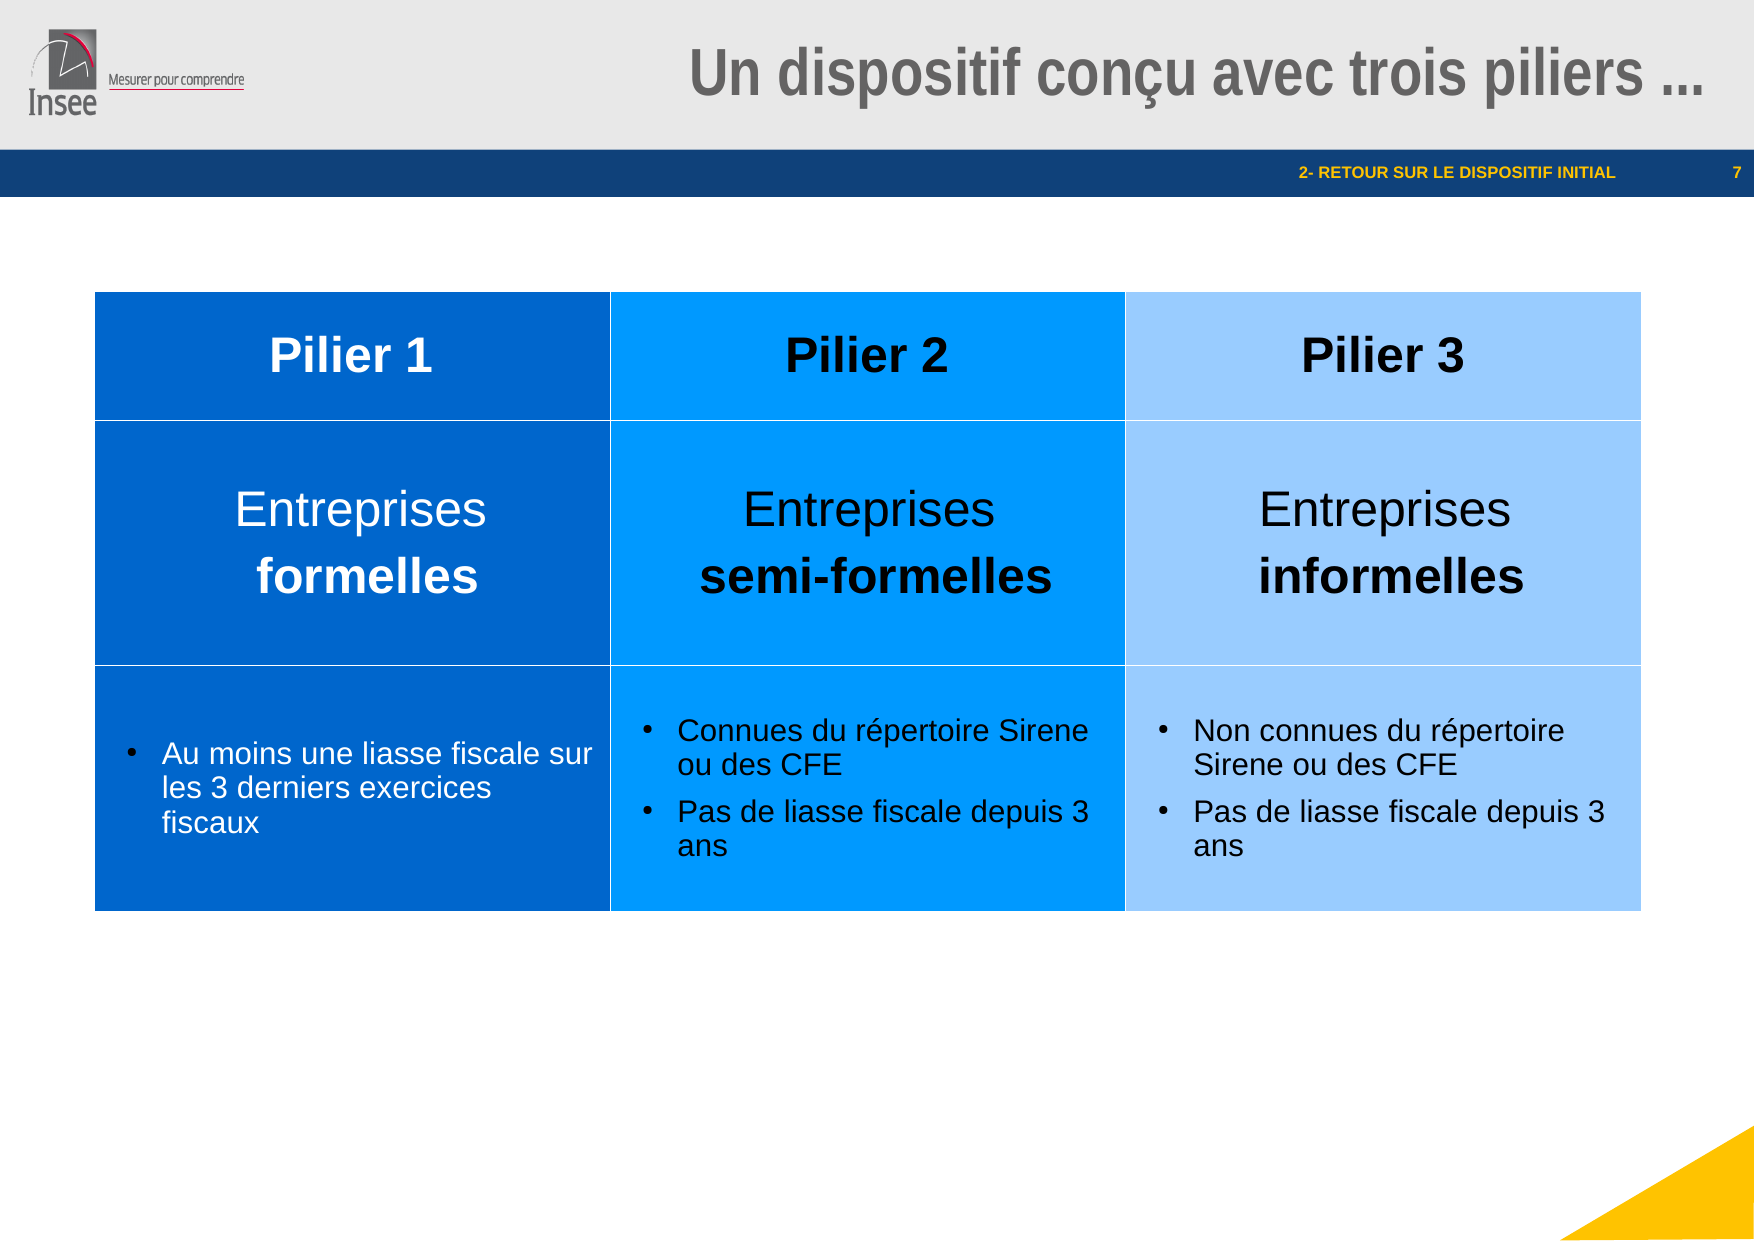

# Un dispositif conçu avec trois piliers ...
7
| Pilier 1 | Pilier 2 | Pilier 3 |
| --- | --- | --- |
| Entreprises formelles | Entreprises semi-formelles | Entreprises informelles |
| Au moins une liasse fiscale sur les 3 derniers exercices fiscaux | Connues du répertoire Sirene ou des CFE Pas de liasse fiscale depuis 3 ans | Non connues du répertoire Sirene ou des CFE Pas de liasse fiscale depuis 3 ans |